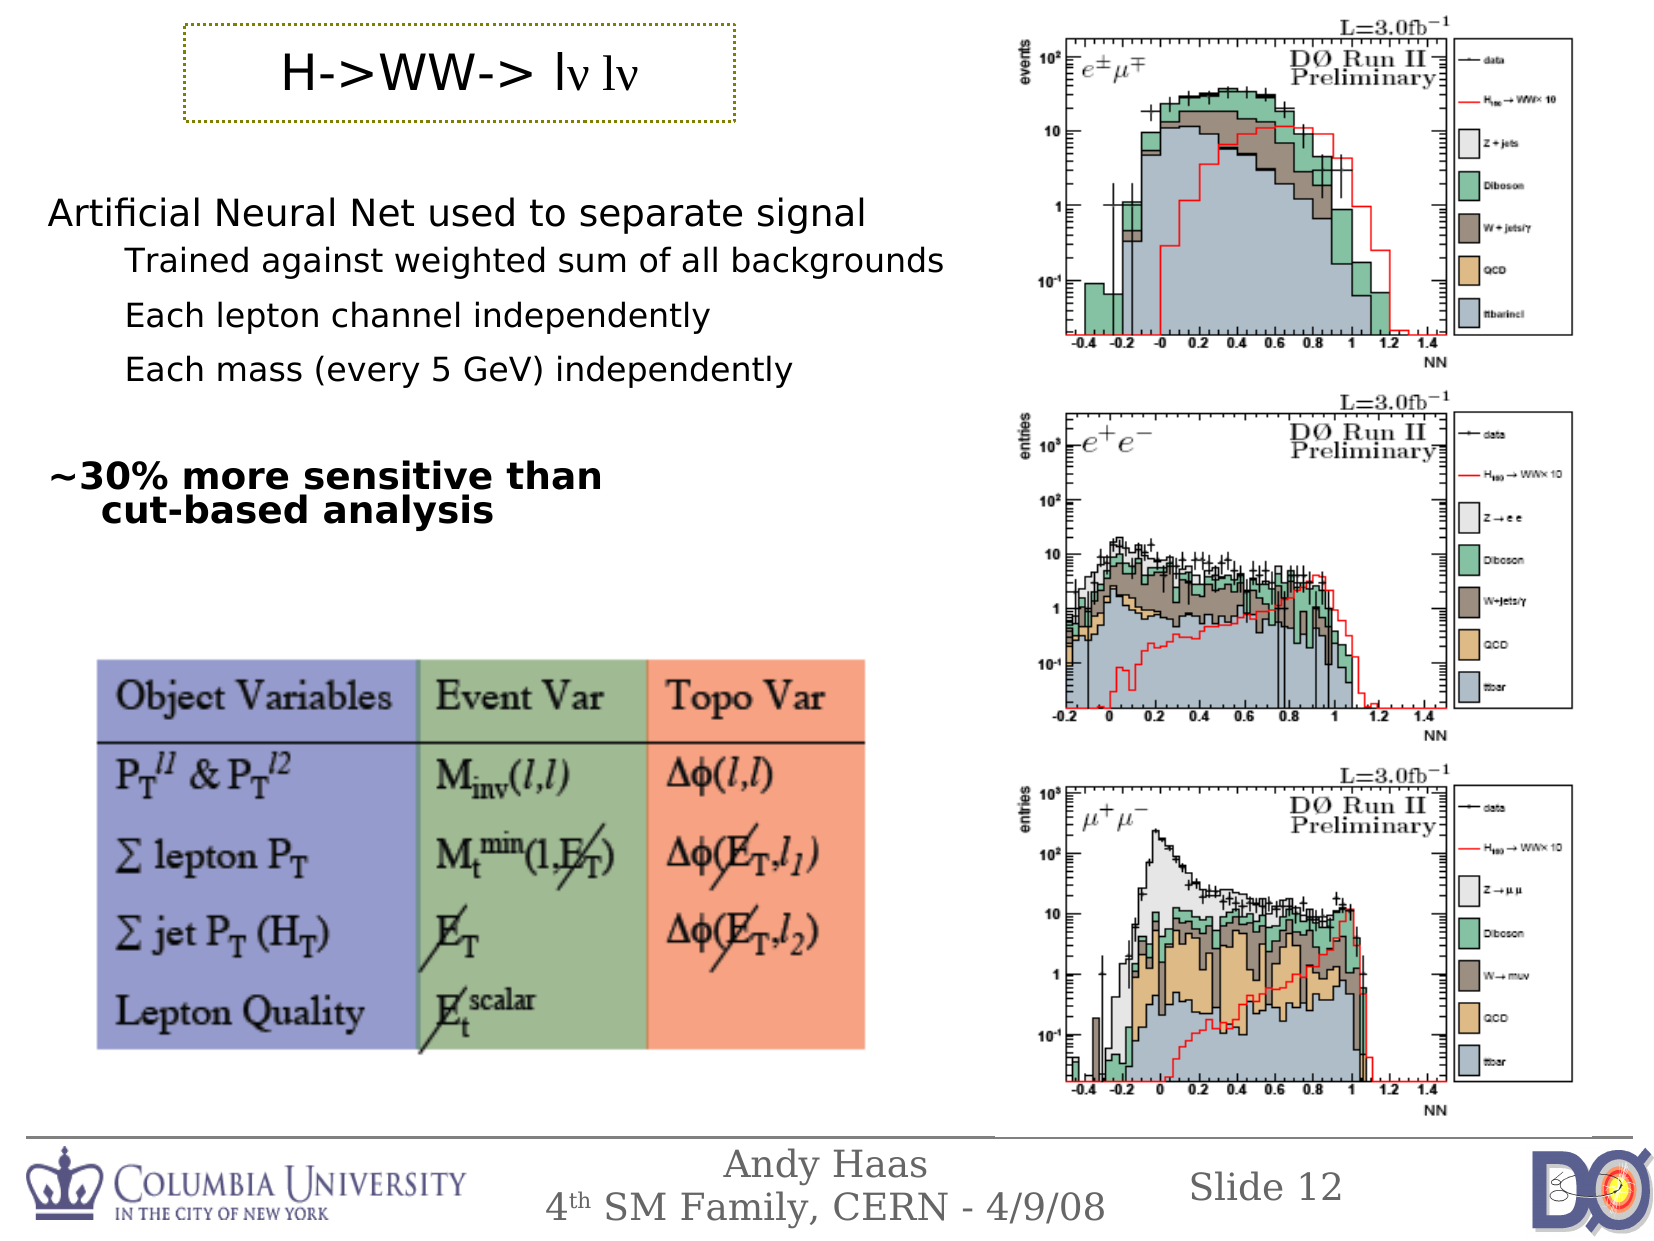

# H->WW-> lν lν
Artificial Neural Net used to separate signal
Trained against weighted sum of all backgrounds
Each lepton channel independently
Each mass (every 5 GeV) independently
~30% more sensitive than
cut-based analysis